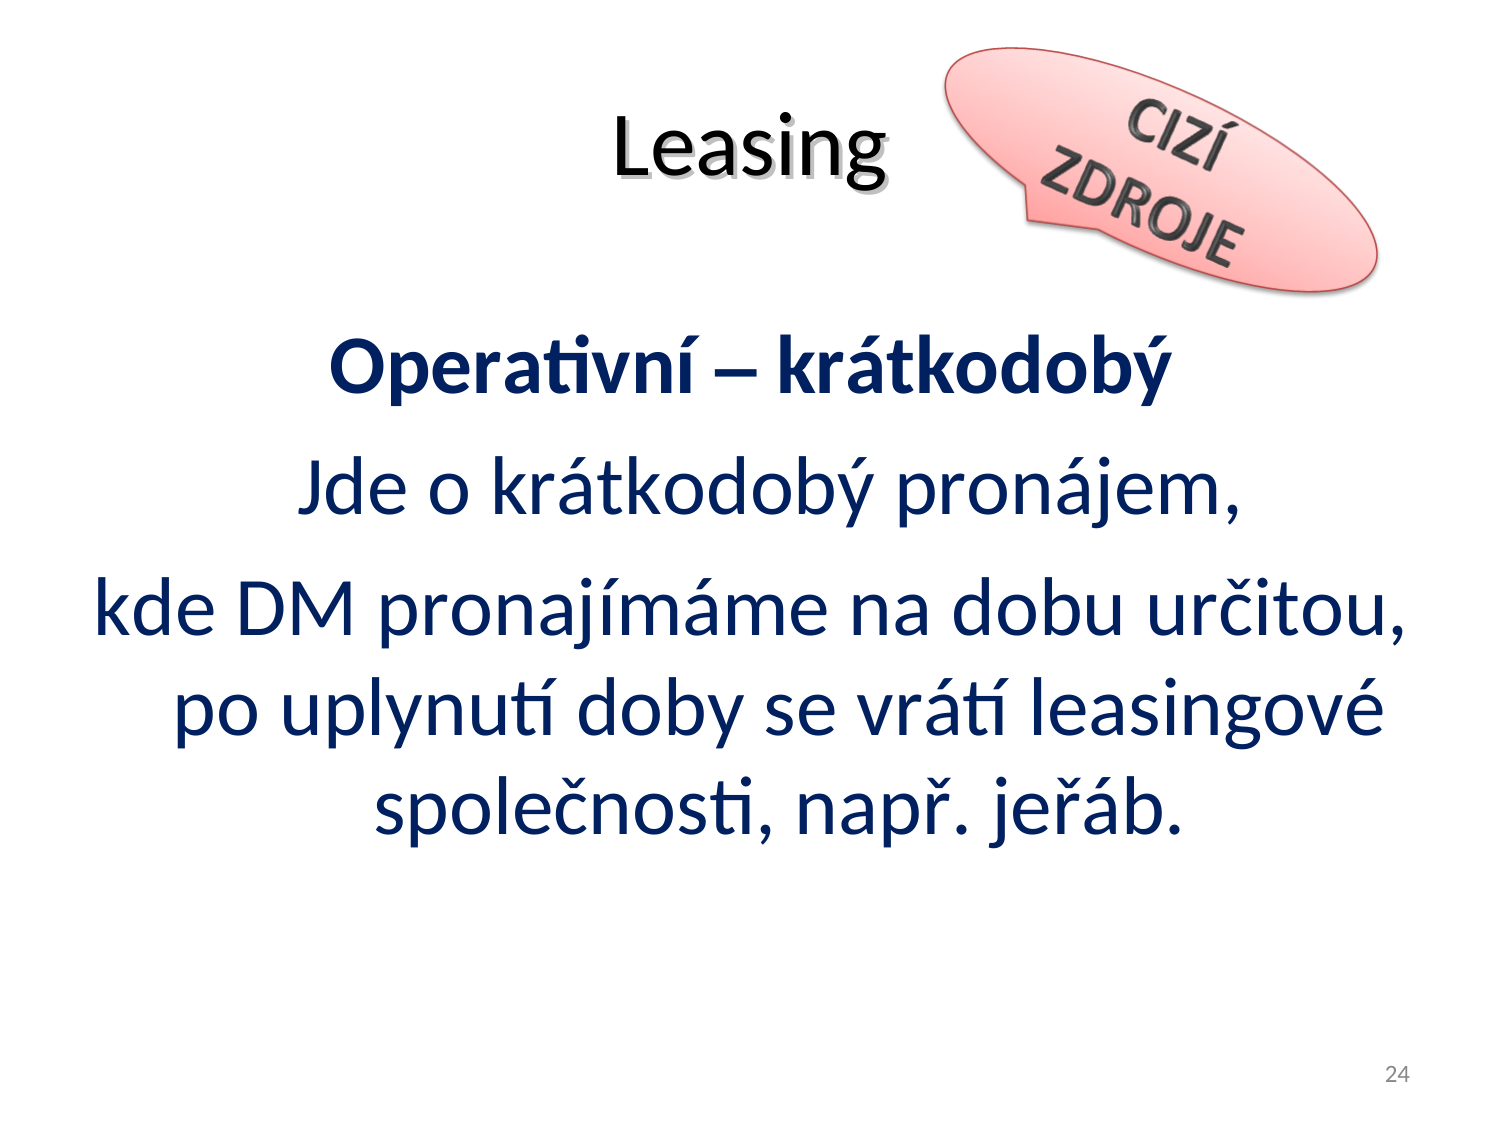

# Leasing
Operativní ‒ krátkodobý
	Jde o krátkodobý pronájem,
kde DM pronajímáme na dobu určitou, po uplynutí doby se vrátí leasingové společnosti, např. jeřáb.